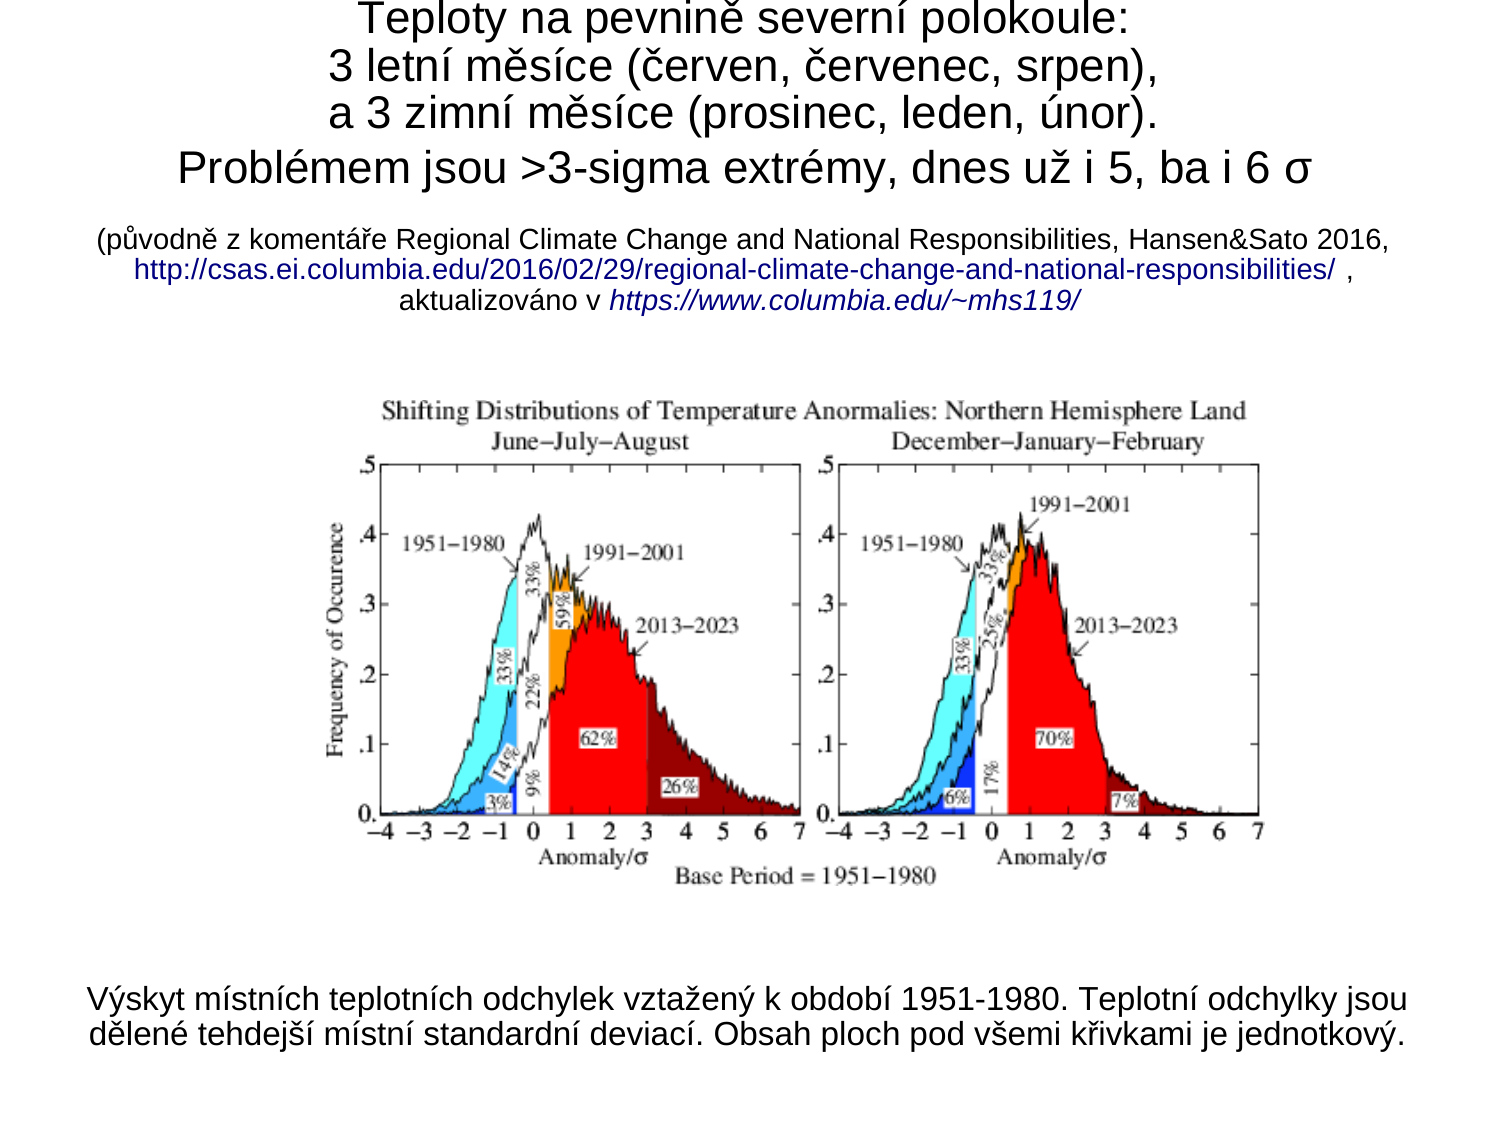

# Teploty na pevnině severní polokoule: 3 letní měsíce (červen, červenec, srpen), a 3 zimní měsíce (prosinec, leden, únor). Problémem jsou >3-sigma extrémy, dnes už i 5, ba i 6 σ (původně z komentáře Regional Climate Change and National Responsibilities, Hansen&Sato 2016, http://csas.ei.columbia.edu/2016/02/29/regional-climate-change-and-national-responsibilities/ , aktualizováno v https://www.columbia.edu/~mhs119/
Výskyt místních teplotních odchylek vztažený k období 1951-1980. Teplotní odchylky jsou dělené tehdejší místní standardní deviací. Obsah ploch pod všemi křivkami je jednotkový.